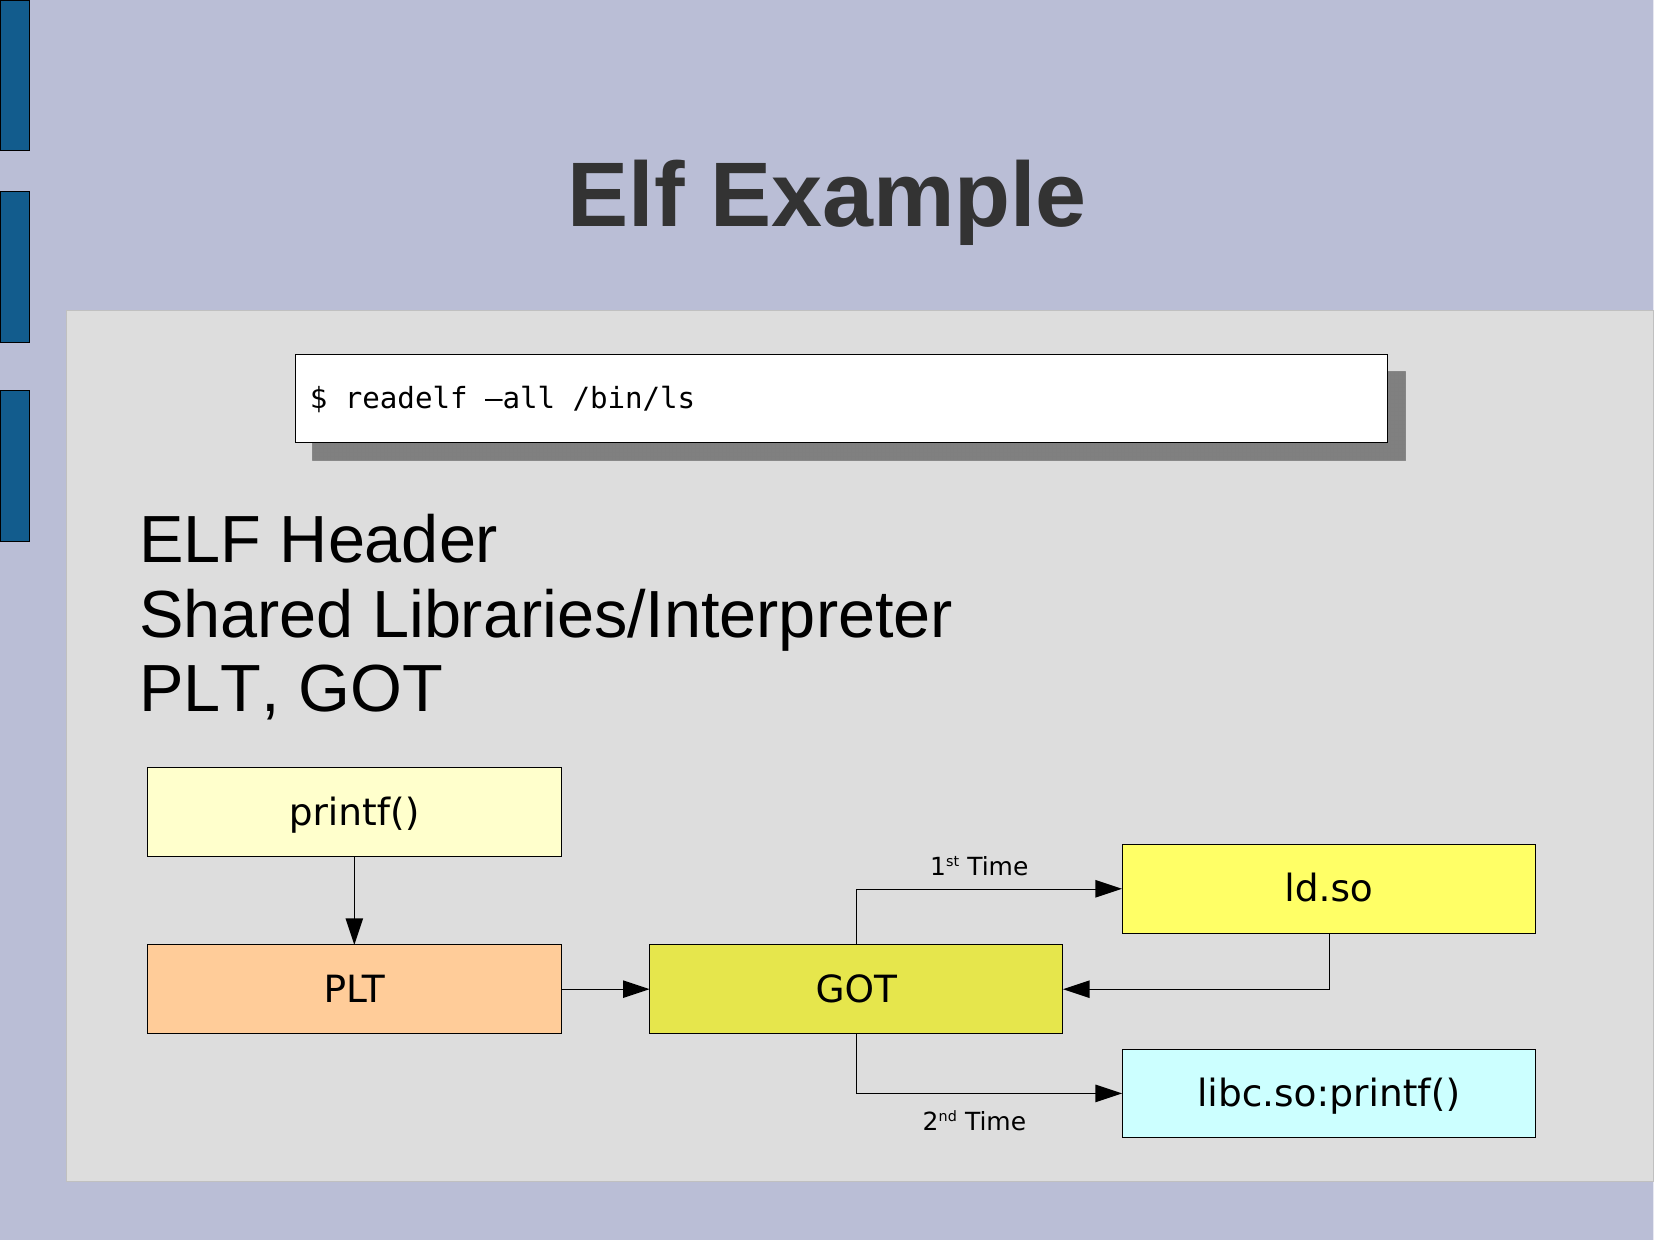

# Elf Example
$ readelf –all /bin/ls
ELF Header
Shared Libraries/Interpreter
PLT, GOT
printf()
1st Time
ld.so
PLT
GOT
libc.so:printf()
2nd Time